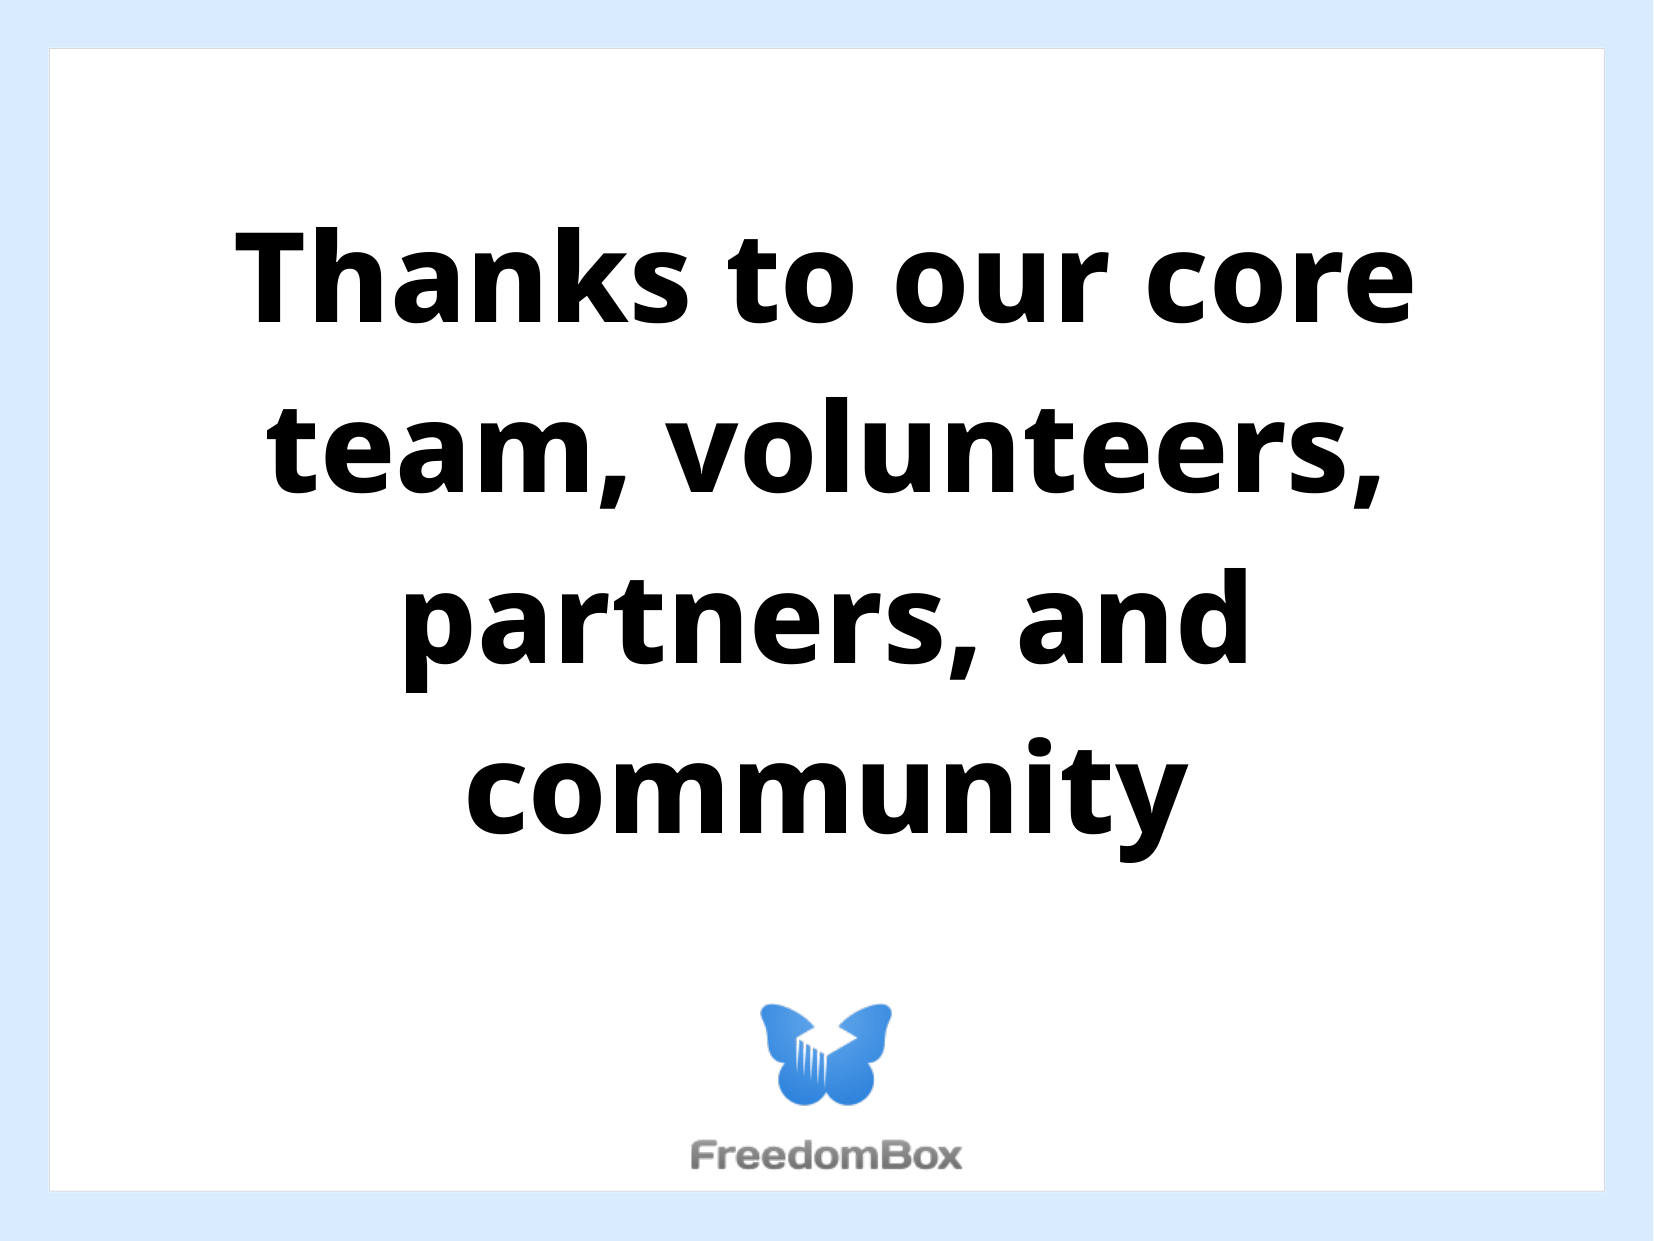

# Thanks to our core team, volunteers, partners, and community